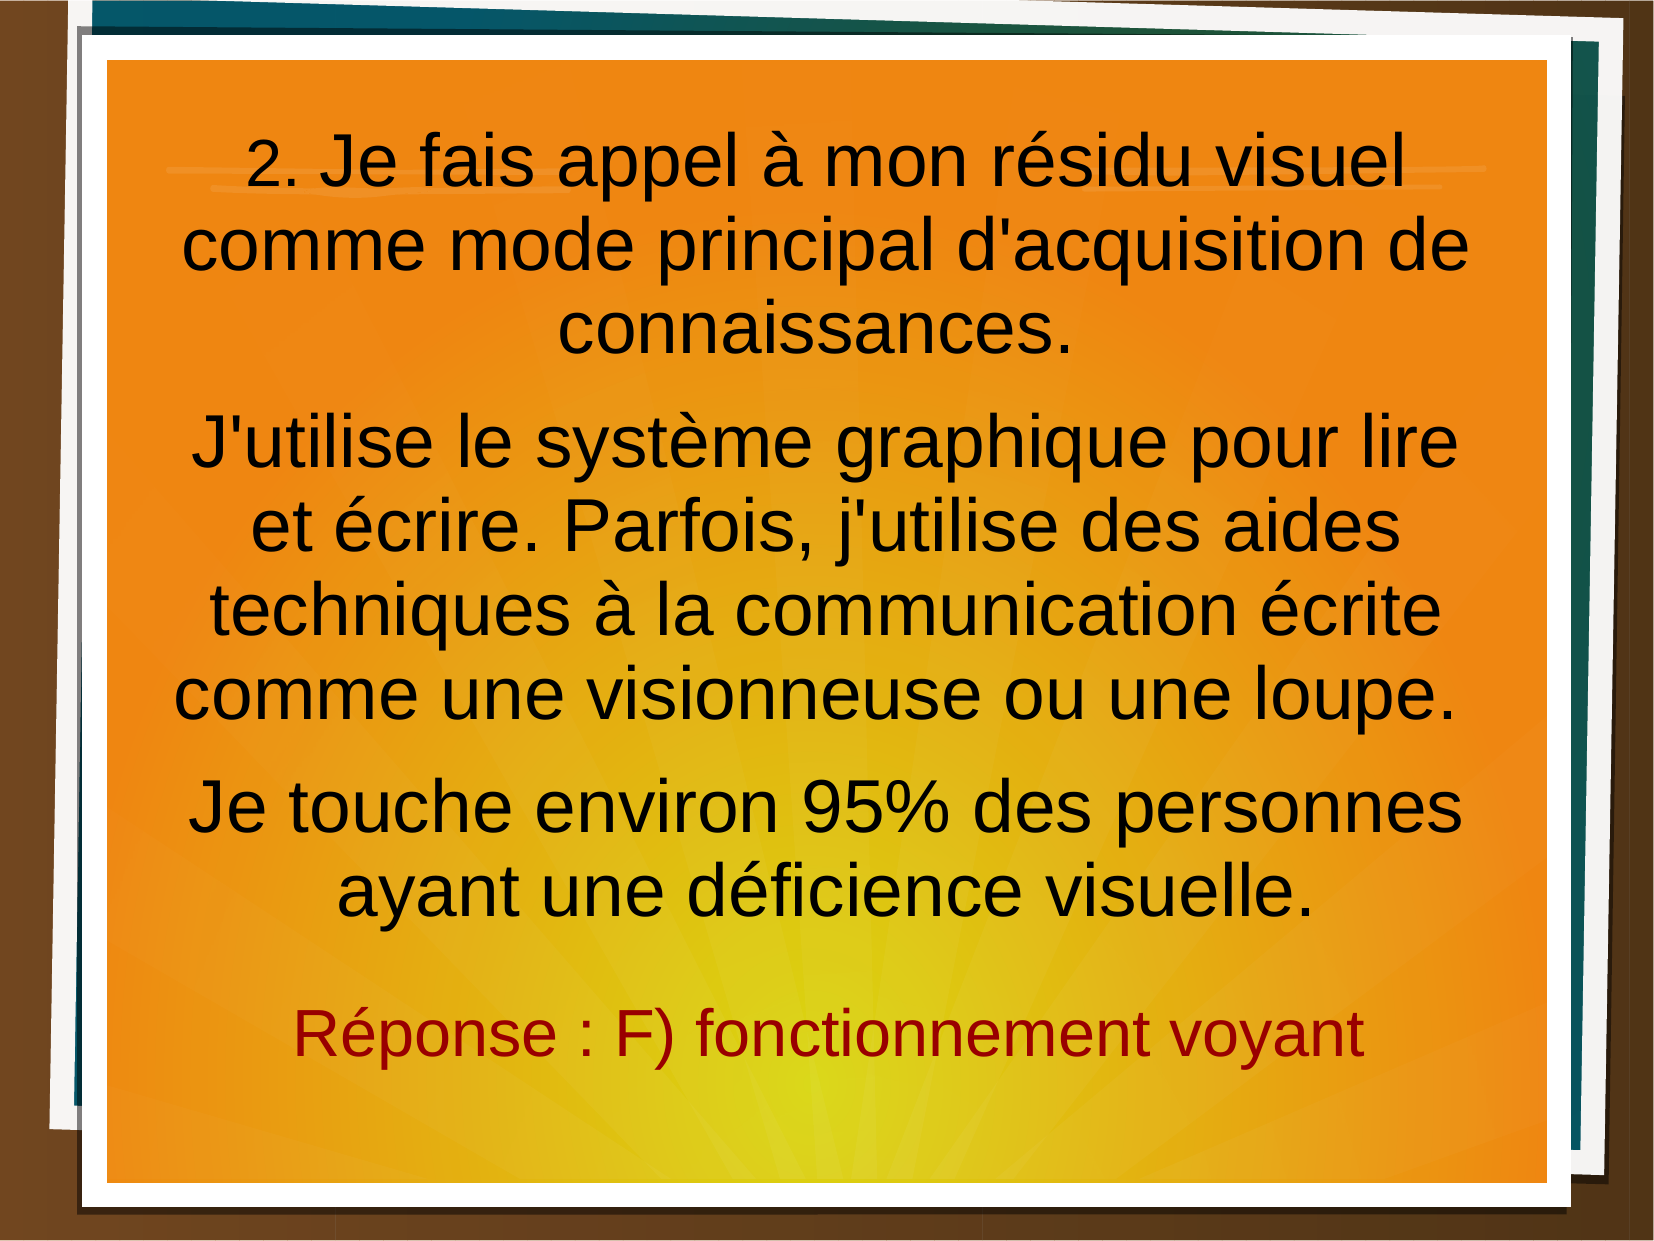

# 2. Je fais appel à mon résidu visuel comme mode principal d'acquisition de connaissances.
J'utilise le système graphique pour lire et écrire. Parfois, j'utilise des aides techniques à la communication écrite comme une visionneuse ou une loupe.
Je touche environ 95% des personnes ayant une déficience visuelle.
Réponse : F) fonctionnement voyant